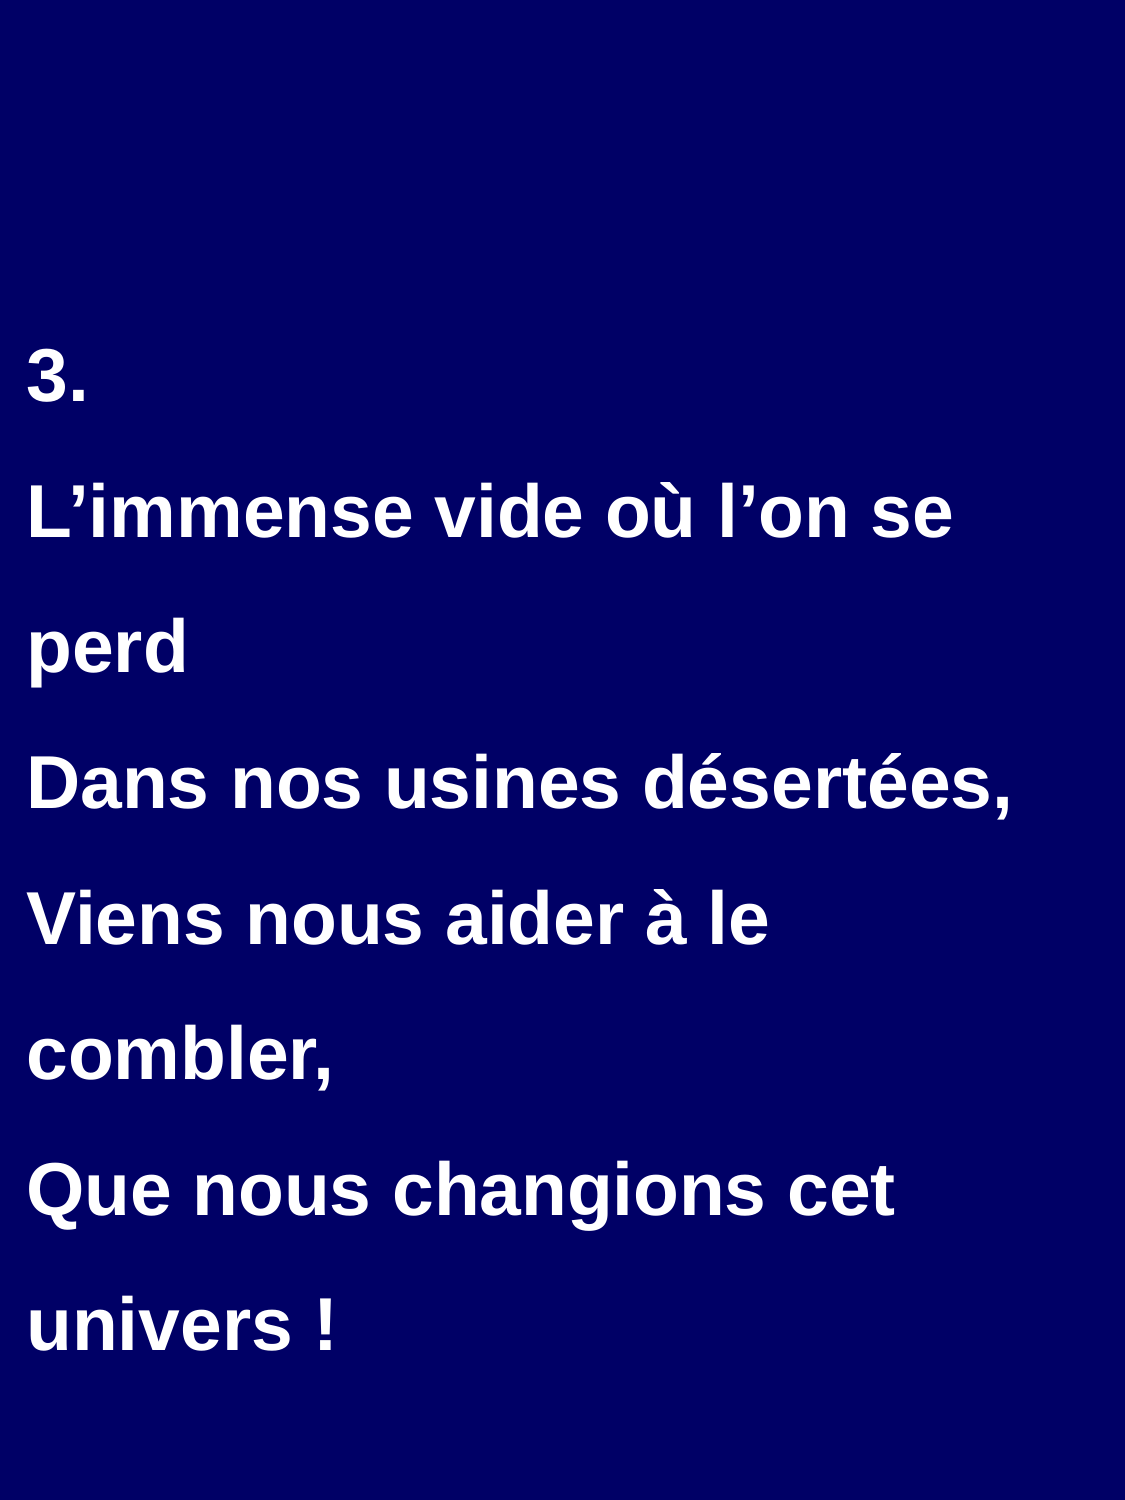

3.
L’immense vide où l’on se perd
Dans nos usines désertées,
Viens nous aider à le combler,
Que nous changions cet univers !